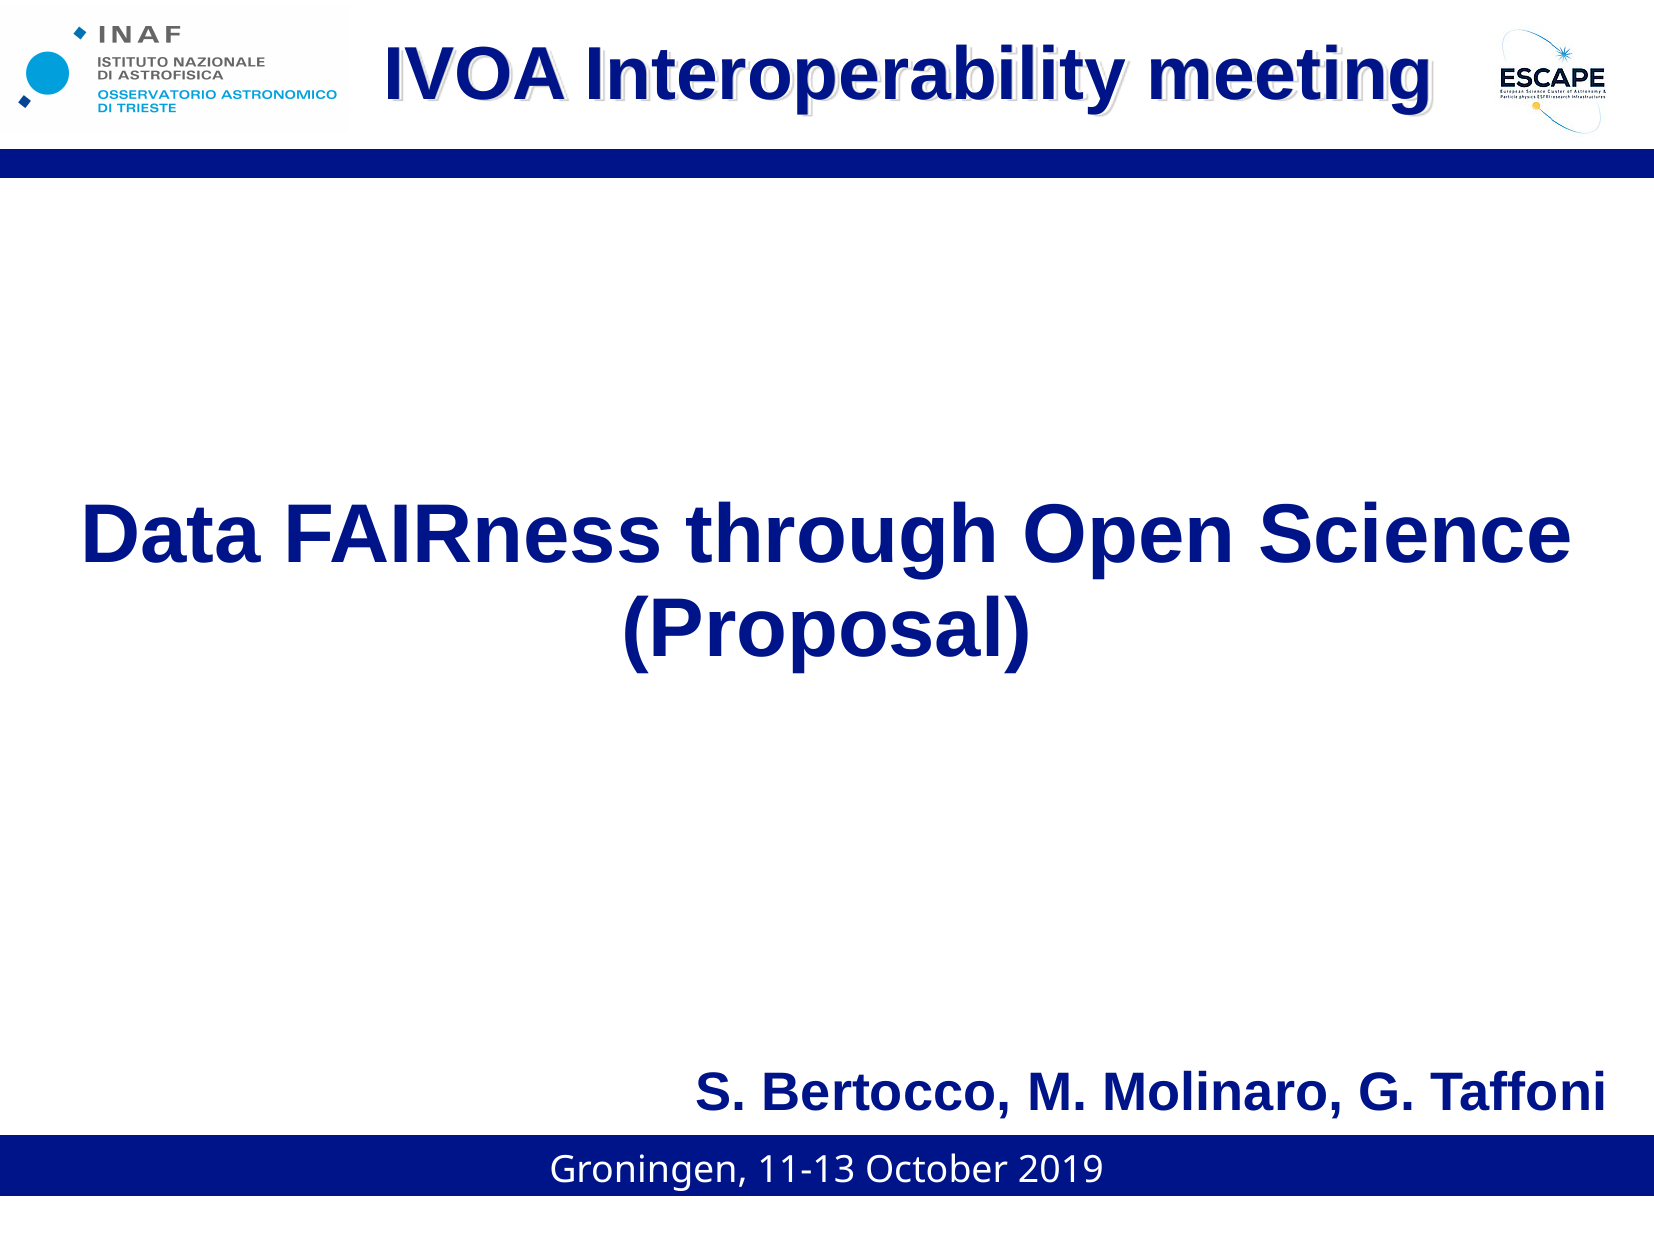

# IVOA Interoperability meeting
Data FAIRness through Open Science
(Proposal)
S. Bertocco, M. Molinaro, G. Taffoni
Groningen, 11-13 October 2019